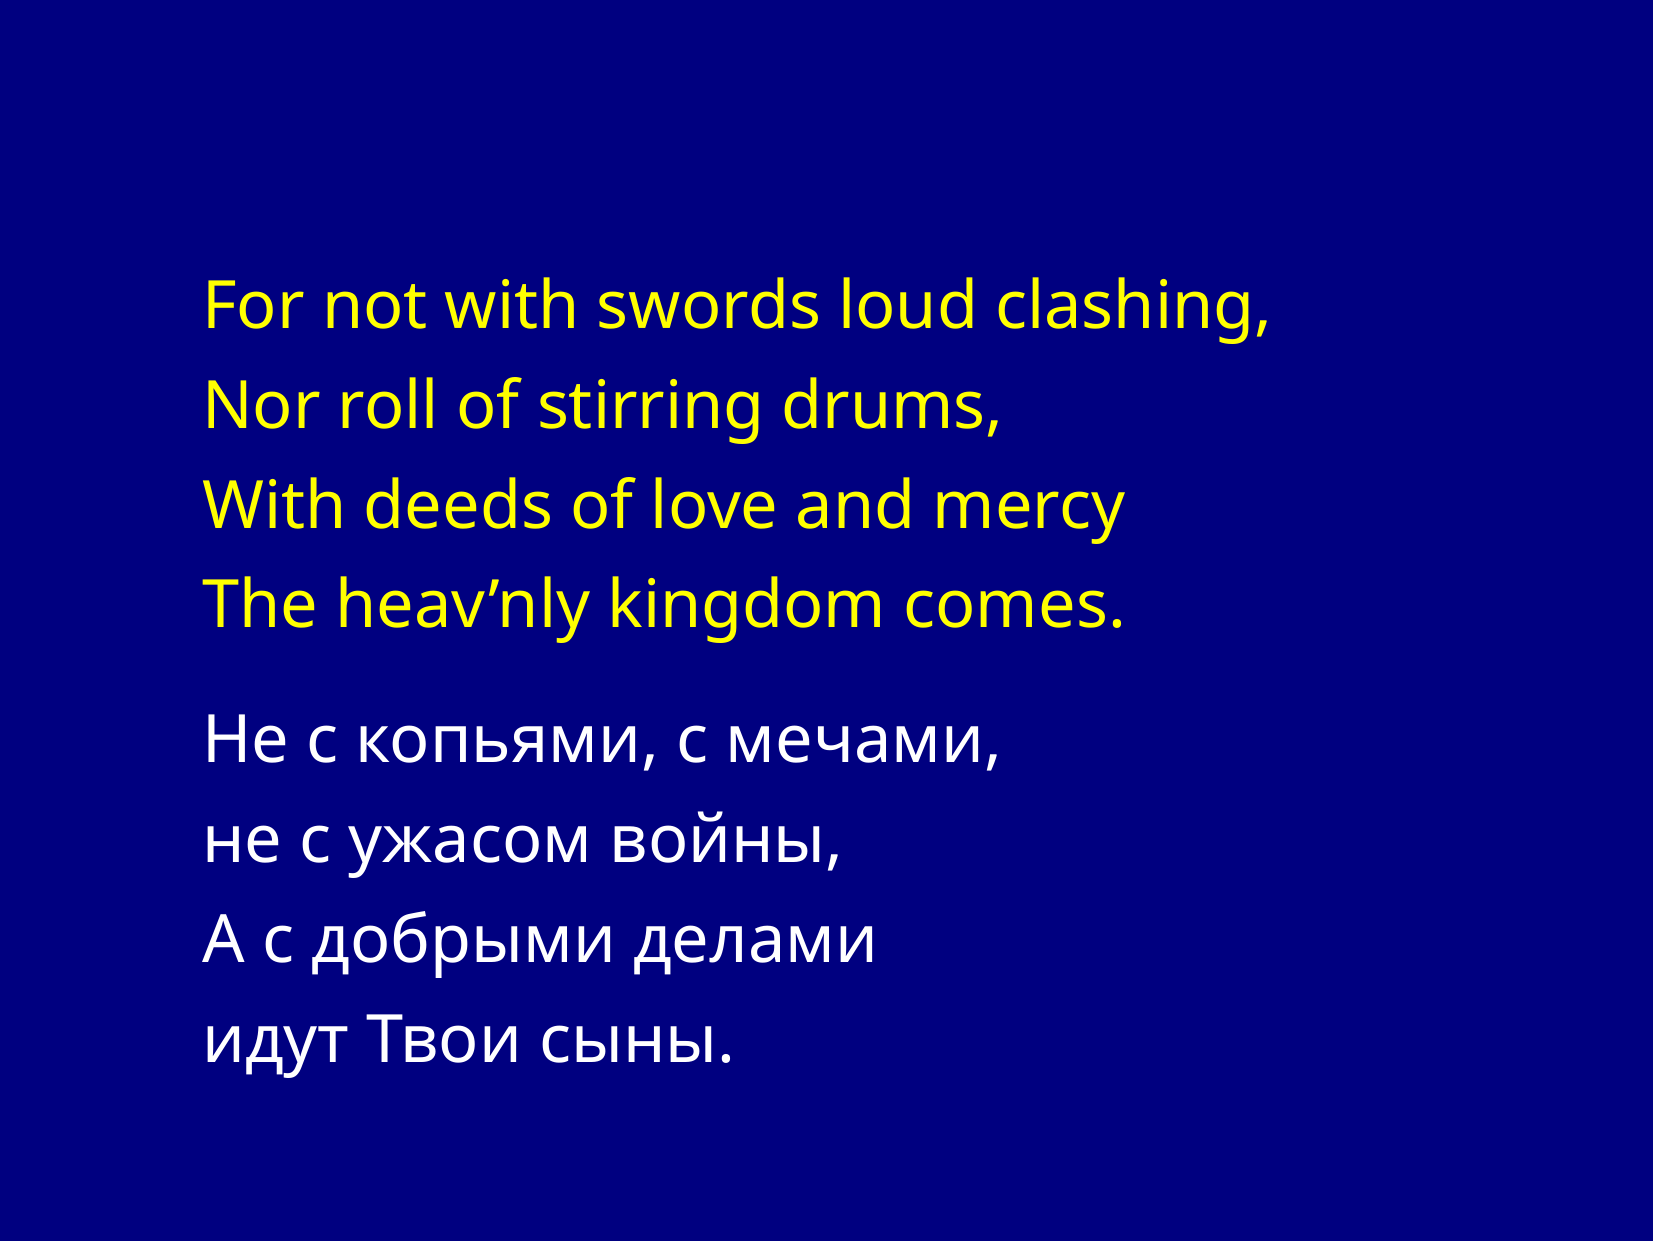

For not with swords loud clashing,
	Nor roll of stirring drums,
	With deeds of love and mercy
	The heav’nly kingdom comes.
	Не с копьями, с мечами,
	не с ужасом войны,
	А с добрыми делами
	идут Твои сыны.